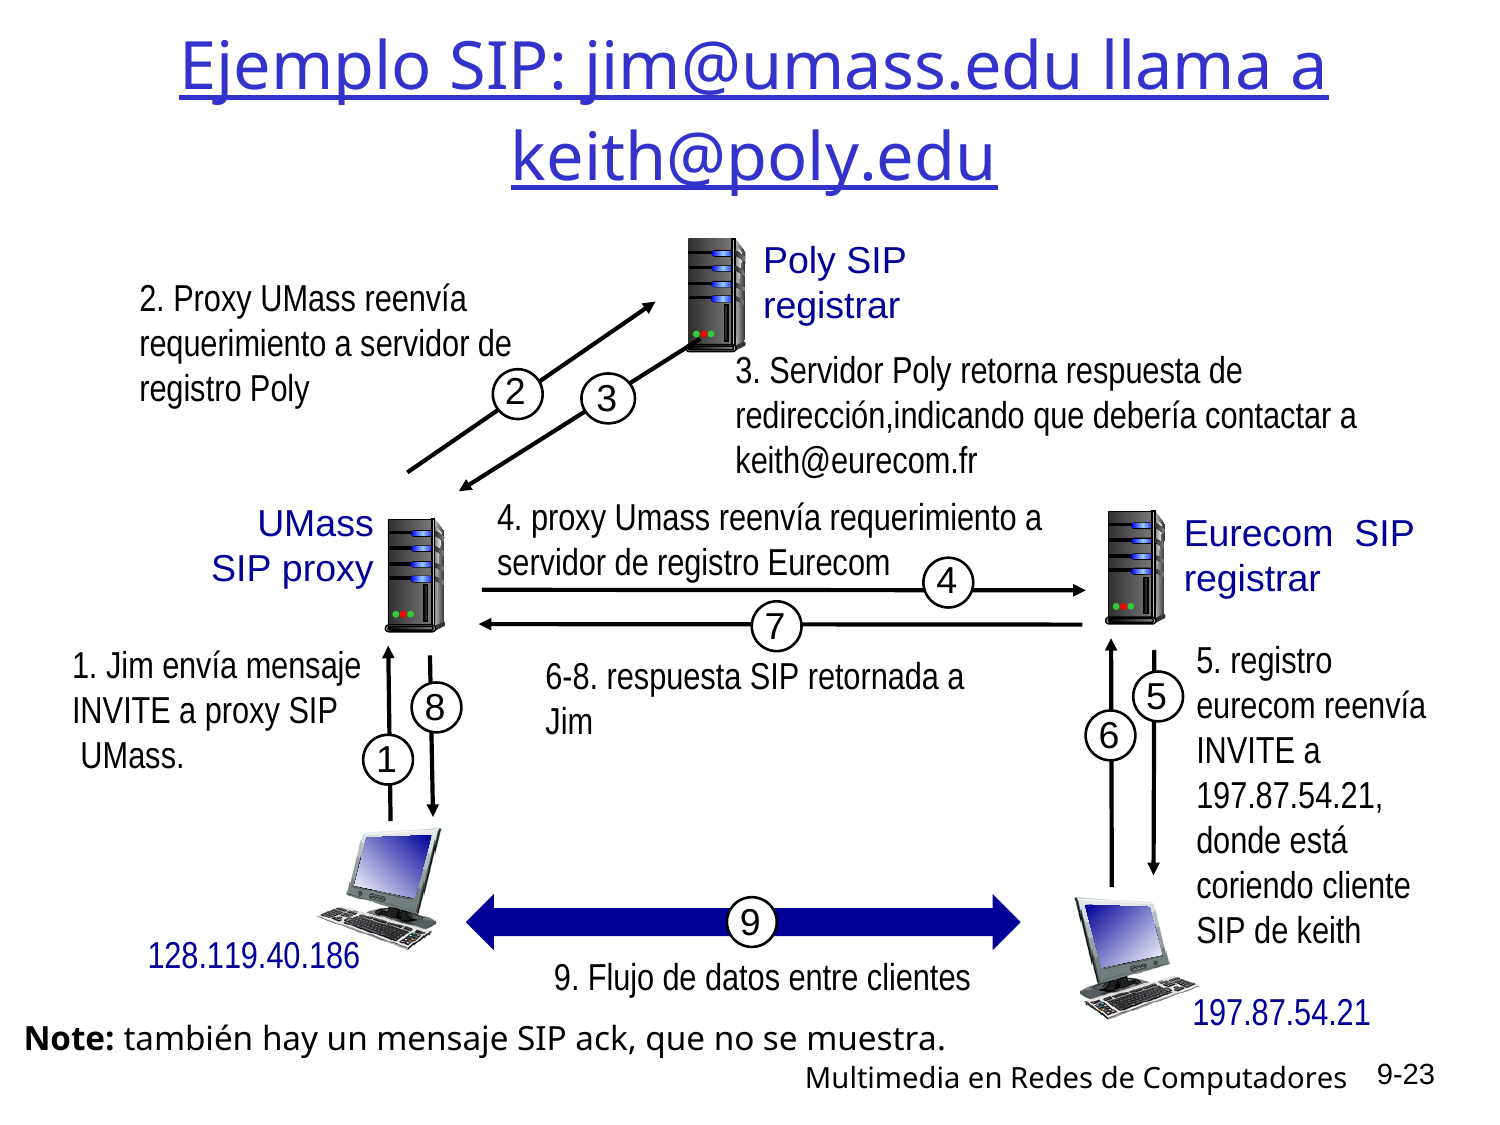

# Ejemplo SIP: jim@umass.edu llama a keith@poly.edu
Poly SIP
registrar
2. Proxy UMass reenvía requerimiento a servidor de registro Poly
2
3. Servidor Poly retorna respuesta de redirección,indicando que debería contactar a keith@eurecom.fr
3
4. proxy Umass reenvía requerimiento a servidor de registro Eurecom
4
UMass SIP proxy
Eurecom SIP
registrar
7
6-8. respuesta SIP retornada a Jim
8
6
5. registro eurecom reenvía INVITE a 197.87.54.21, donde está coriendo cliente SIP de keith
5
1. Jim envía mensaje INVITE a proxy SIP
 UMass.
1
9
9. Flujo de datos entre clientes
128.119.40.186
197.87.54.21
Note: también hay un mensaje SIP ack, que no se muestra.
23